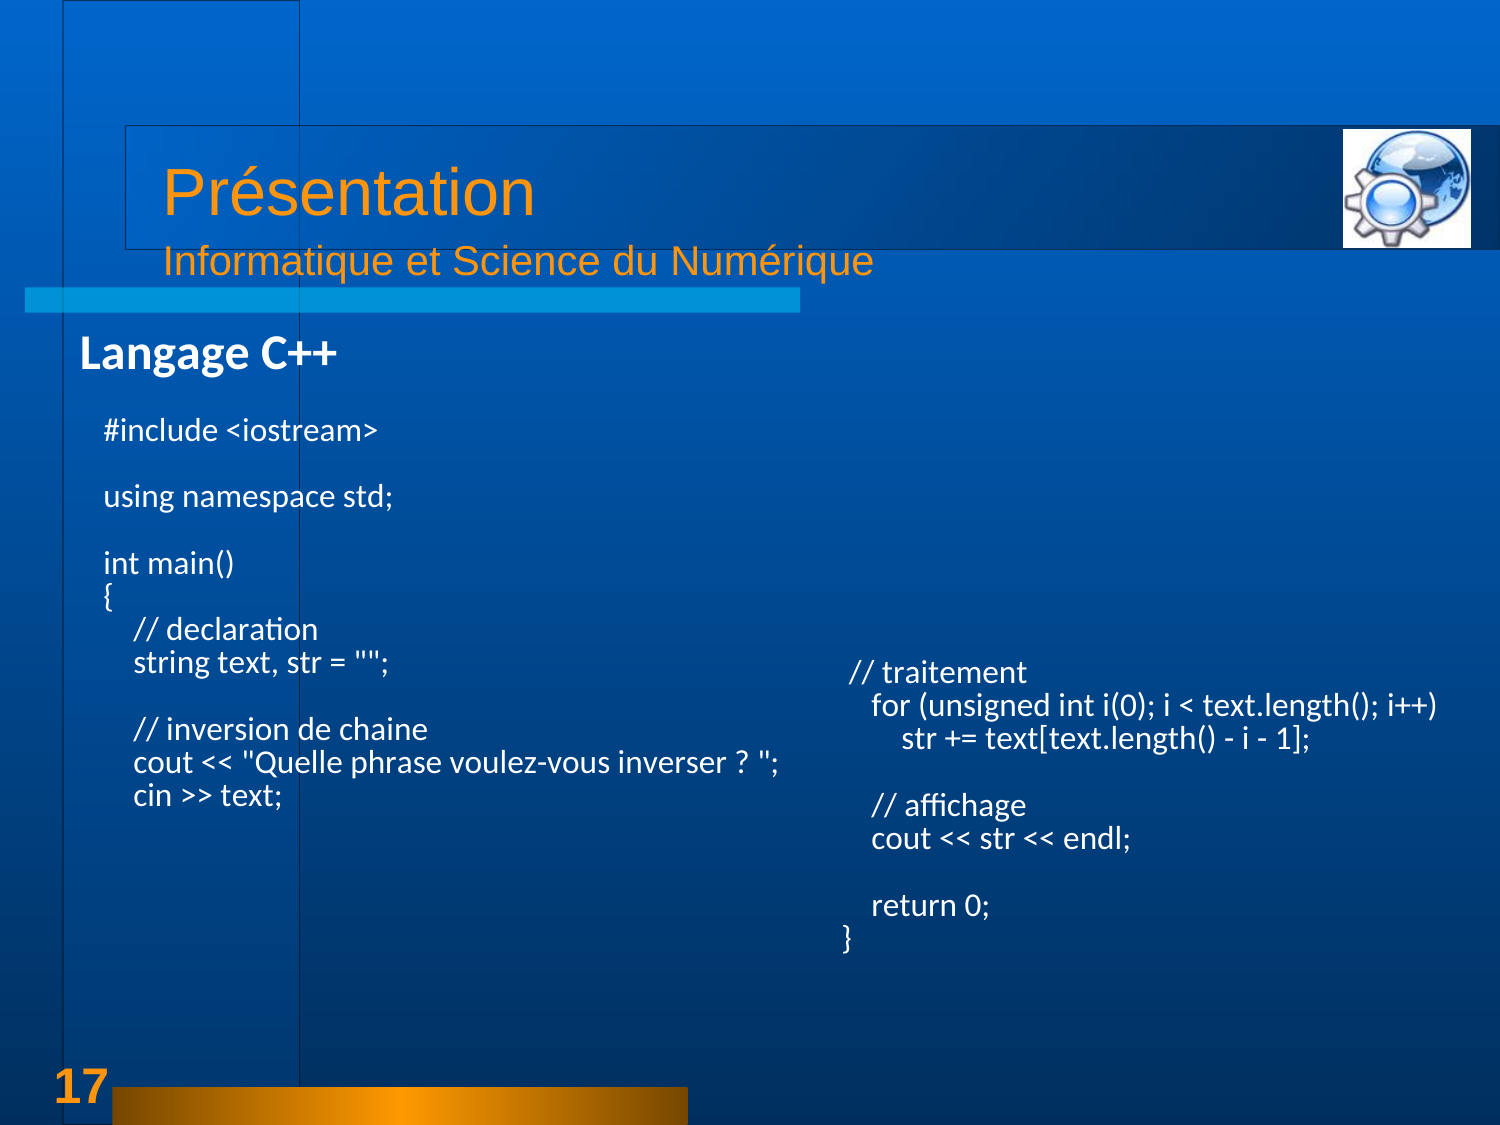

Langage C++
#include <iostream>
using namespace std;
int main()
{
 // declaration
 string text, str = "";
 // inversion de chaine
 cout << "Quelle phrase voulez-vous inverser ? ";
 cin >> text;
 // traitement
 for (unsigned int i(0); i < text.length(); i++)
 str += text[text.length() - i - 1];
 // affichage
 cout << str << endl;
 return 0;
}